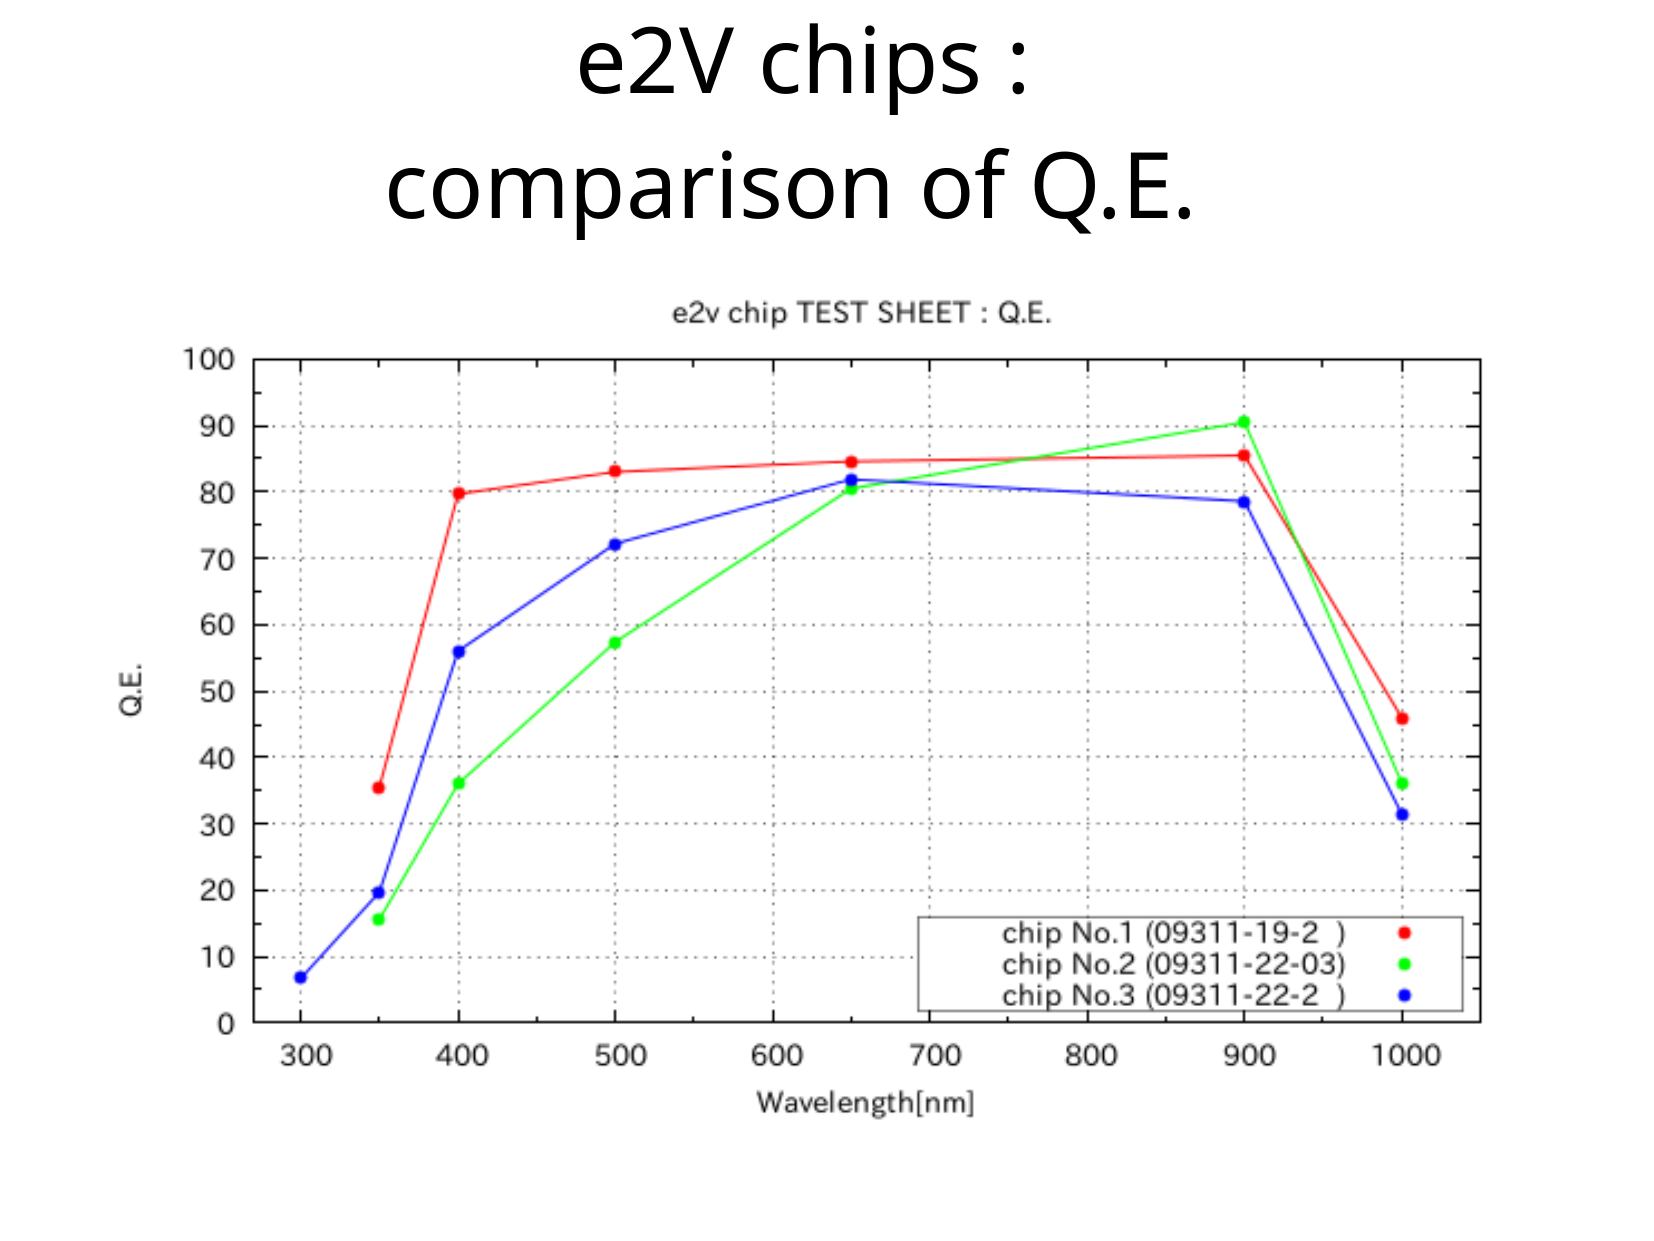

# e2V chips : comparison of Q.E.